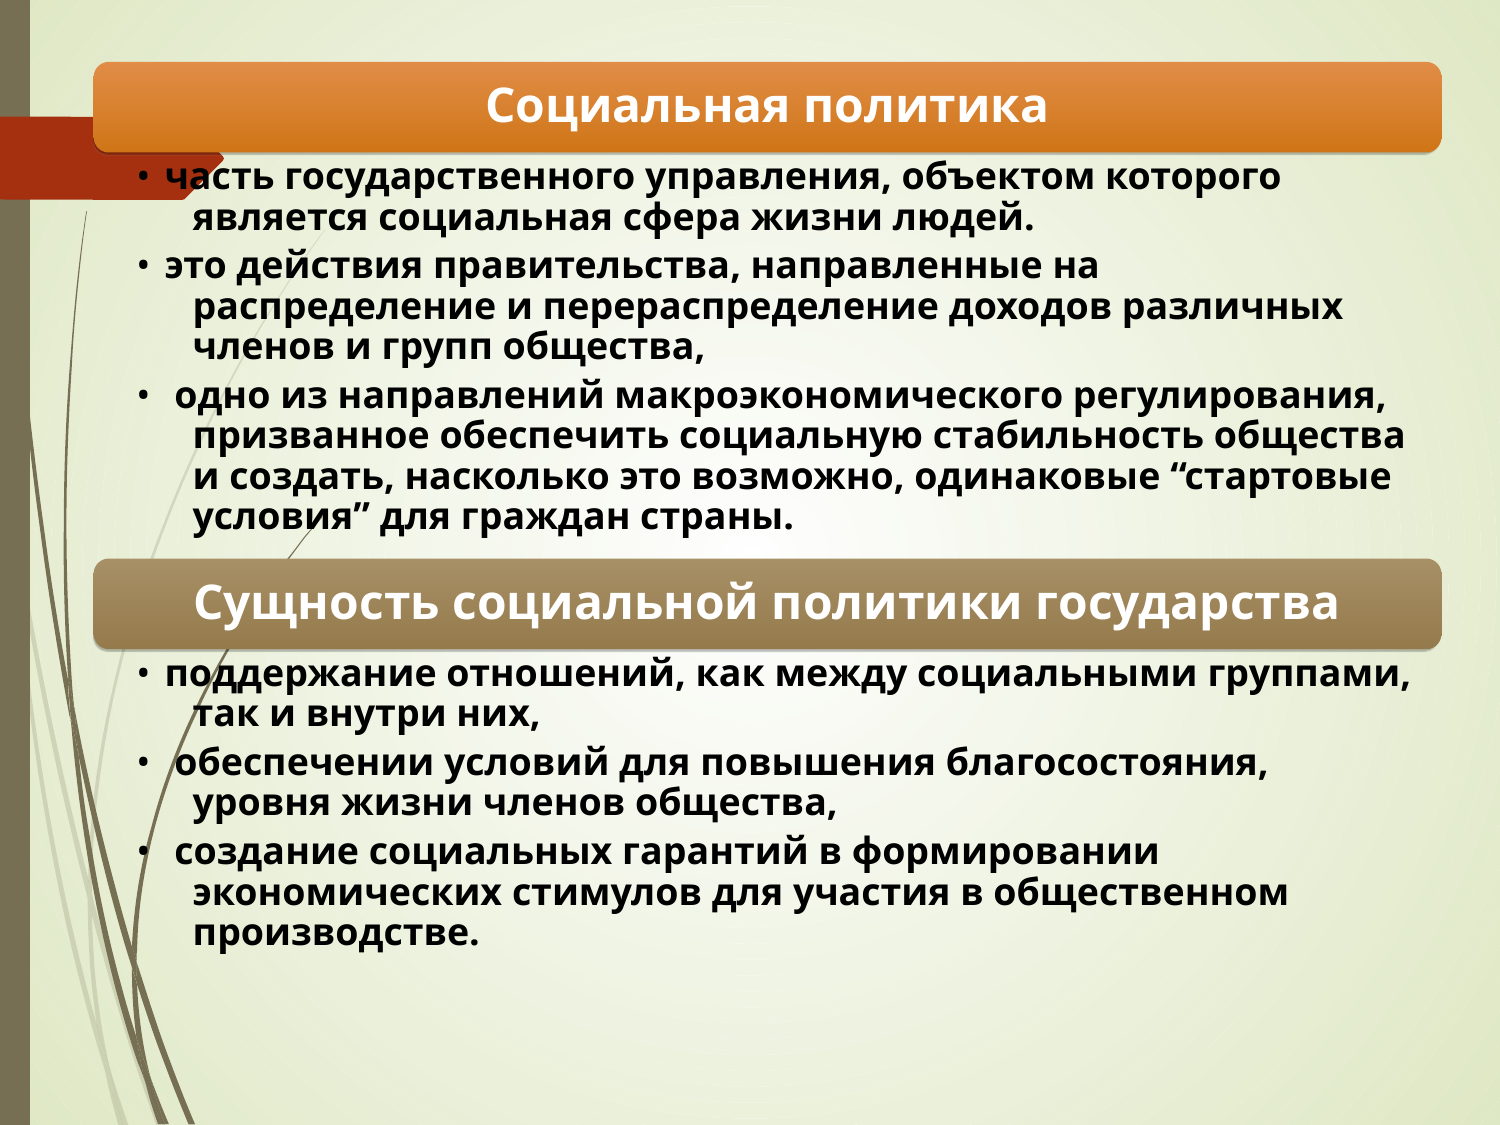

Социальная политика
часть государственного управления, объектом которого является социальная сфера жизни людей.
это действия правительства, направленные на распределение и перераспределение доходов различных членов и групп общества,
 одно из направлений макроэкономического регулирования, призванное обеспечить социальную стабильность общества и создать, насколько это возможно, одинаковые “стартовые условия” для граждан страны.
Сущность социальной политики государства
поддержание отношений, как между социальными группами, так и внутри них,
 обеспечении условий для повышения благосостояния, уровня жизни членов общества,
 создание социальных гарантий в формировании экономических стимулов для участия в общественном производстве.